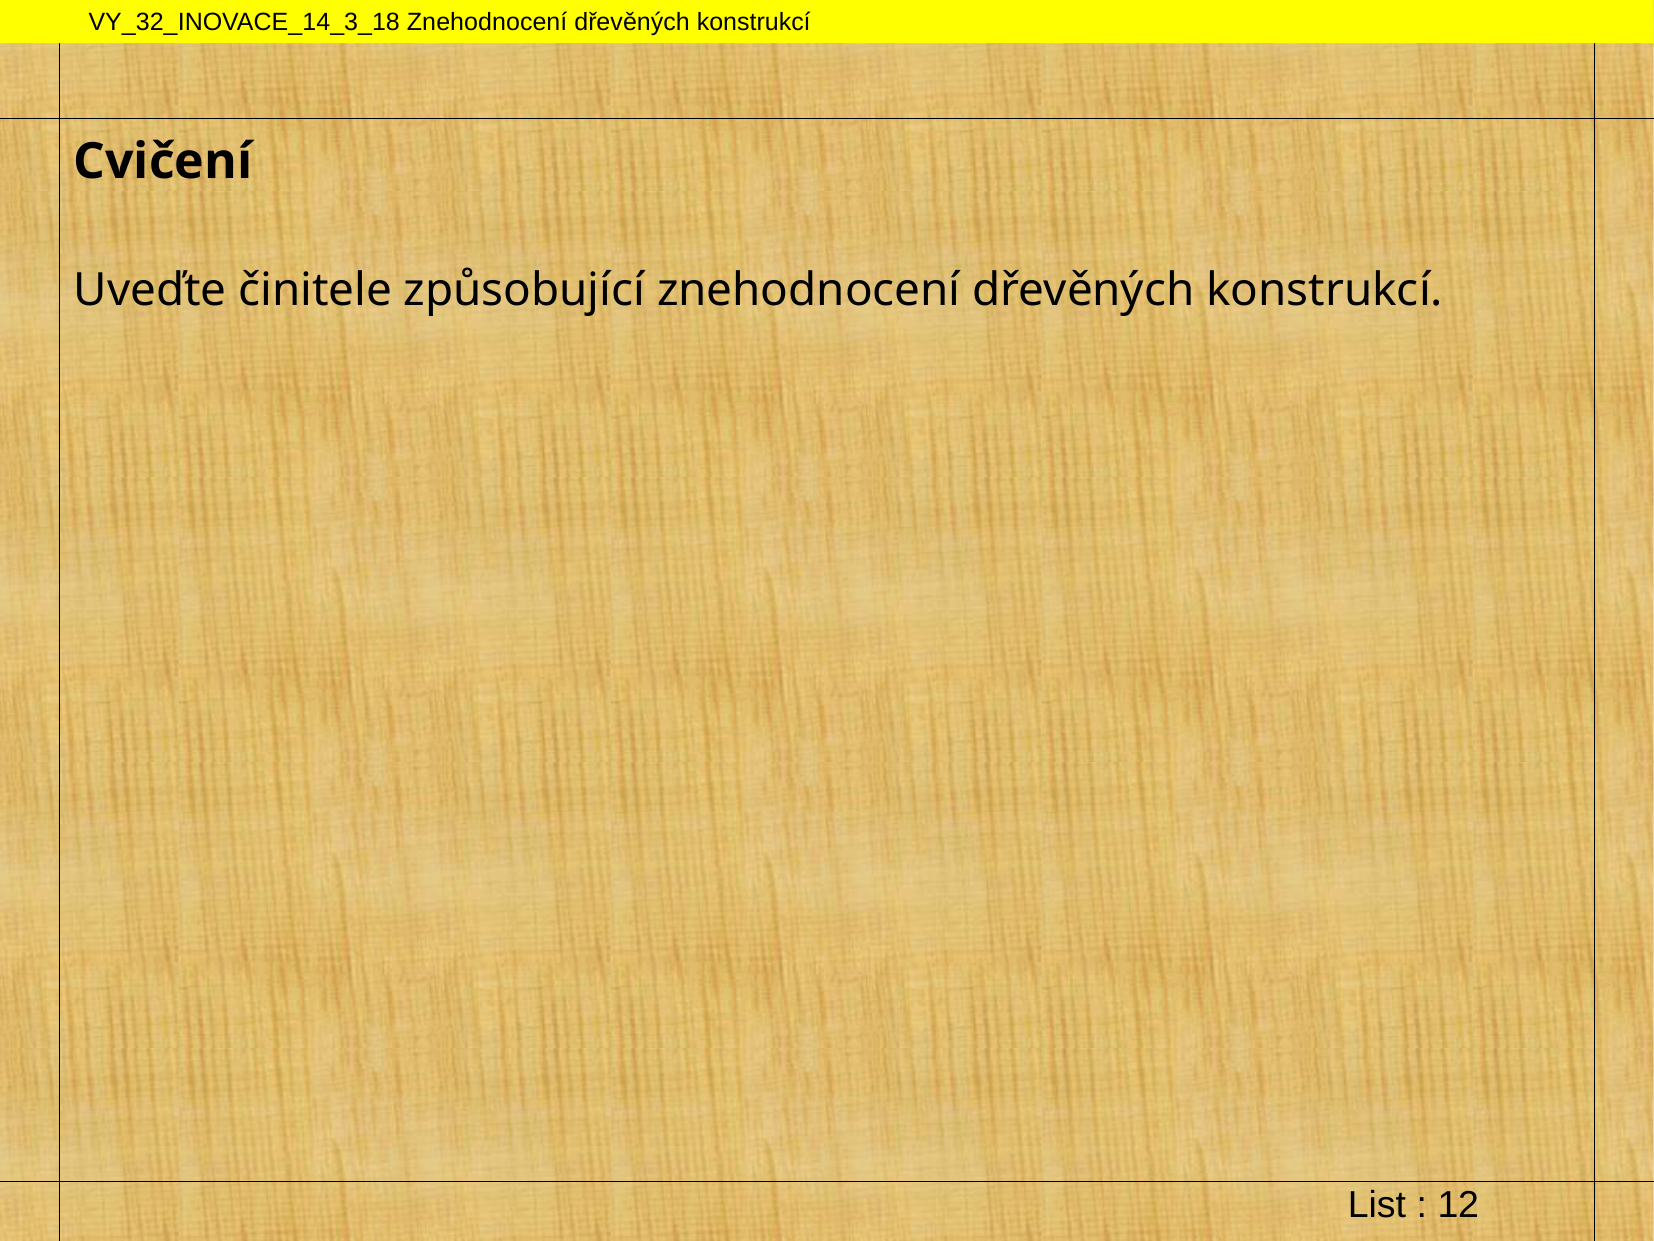

VY_32_INOVACE_14_3_18 Znehodnocení dřevěných konstrukcí
Cvičení
Uveďte činitele způsobující znehodnocení dřevěných konstrukcí.
List :